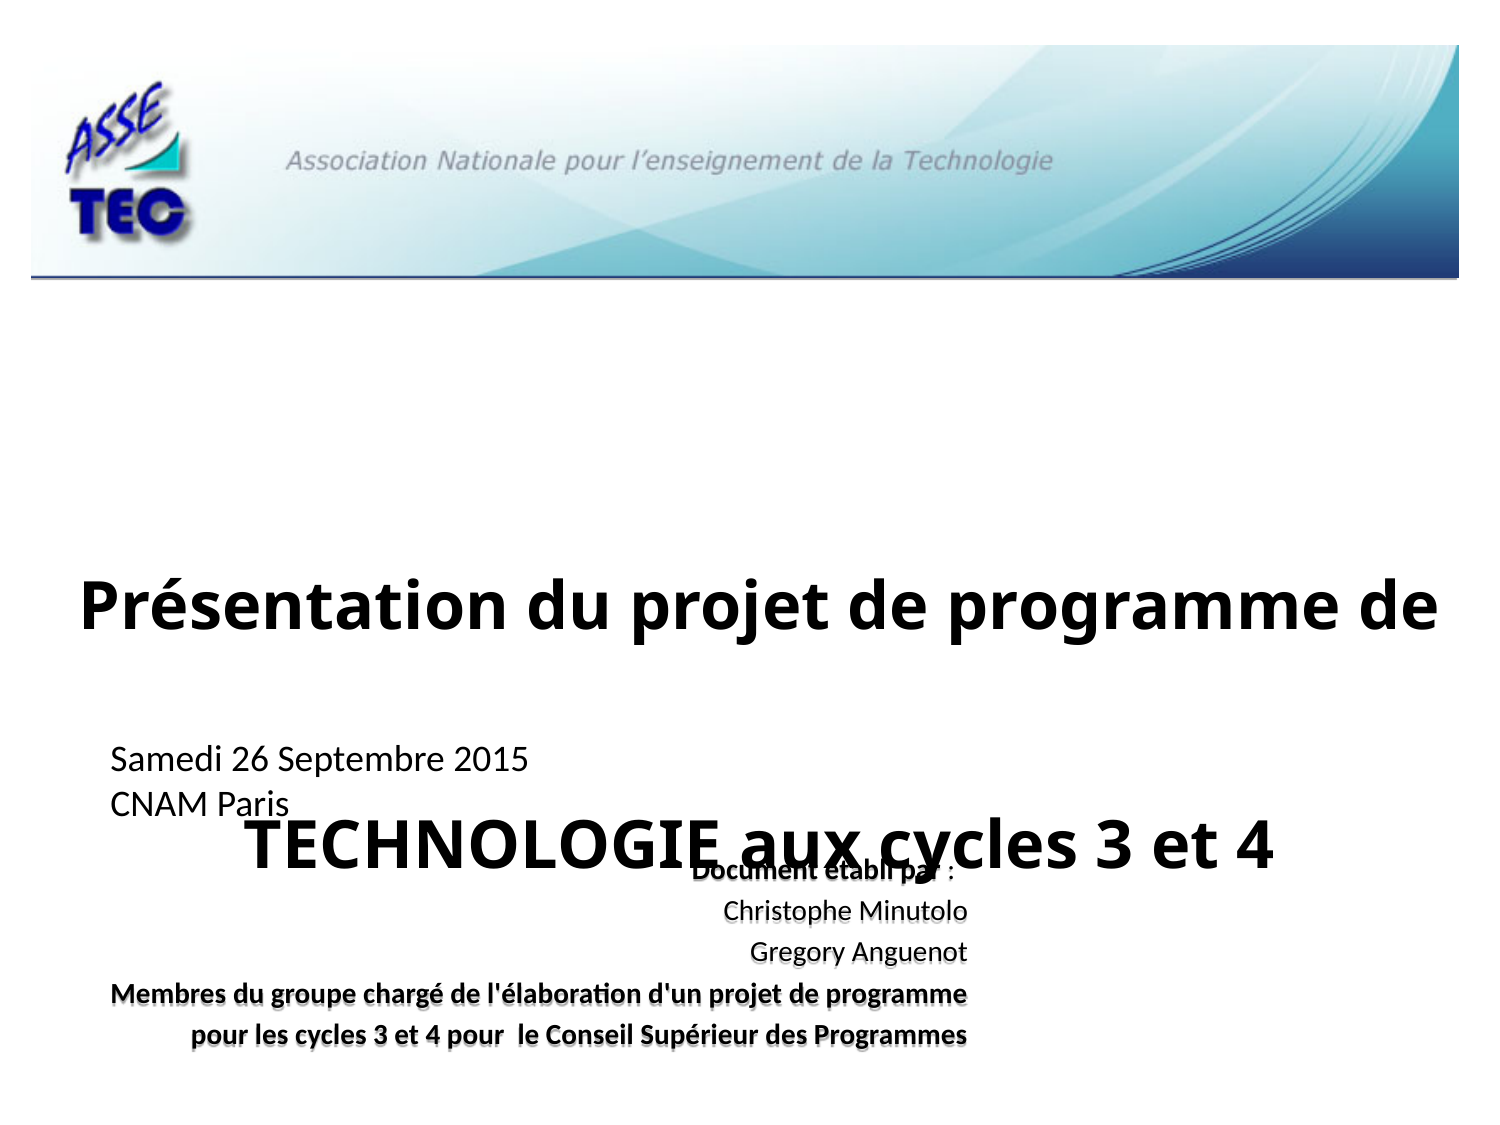

Présentation du projet de programme de
TECHNOLOGIE aux cycles 3 et 4
Samedi 26 Septembre 2015
CNAM Paris
# Document établi par :
Christophe Minutolo
Gregory Anguenot
Membres du groupe chargé de l'élaboration d'un projet de programme
 pour les cycles 3 et 4 pour le Conseil Supérieur des Programmes